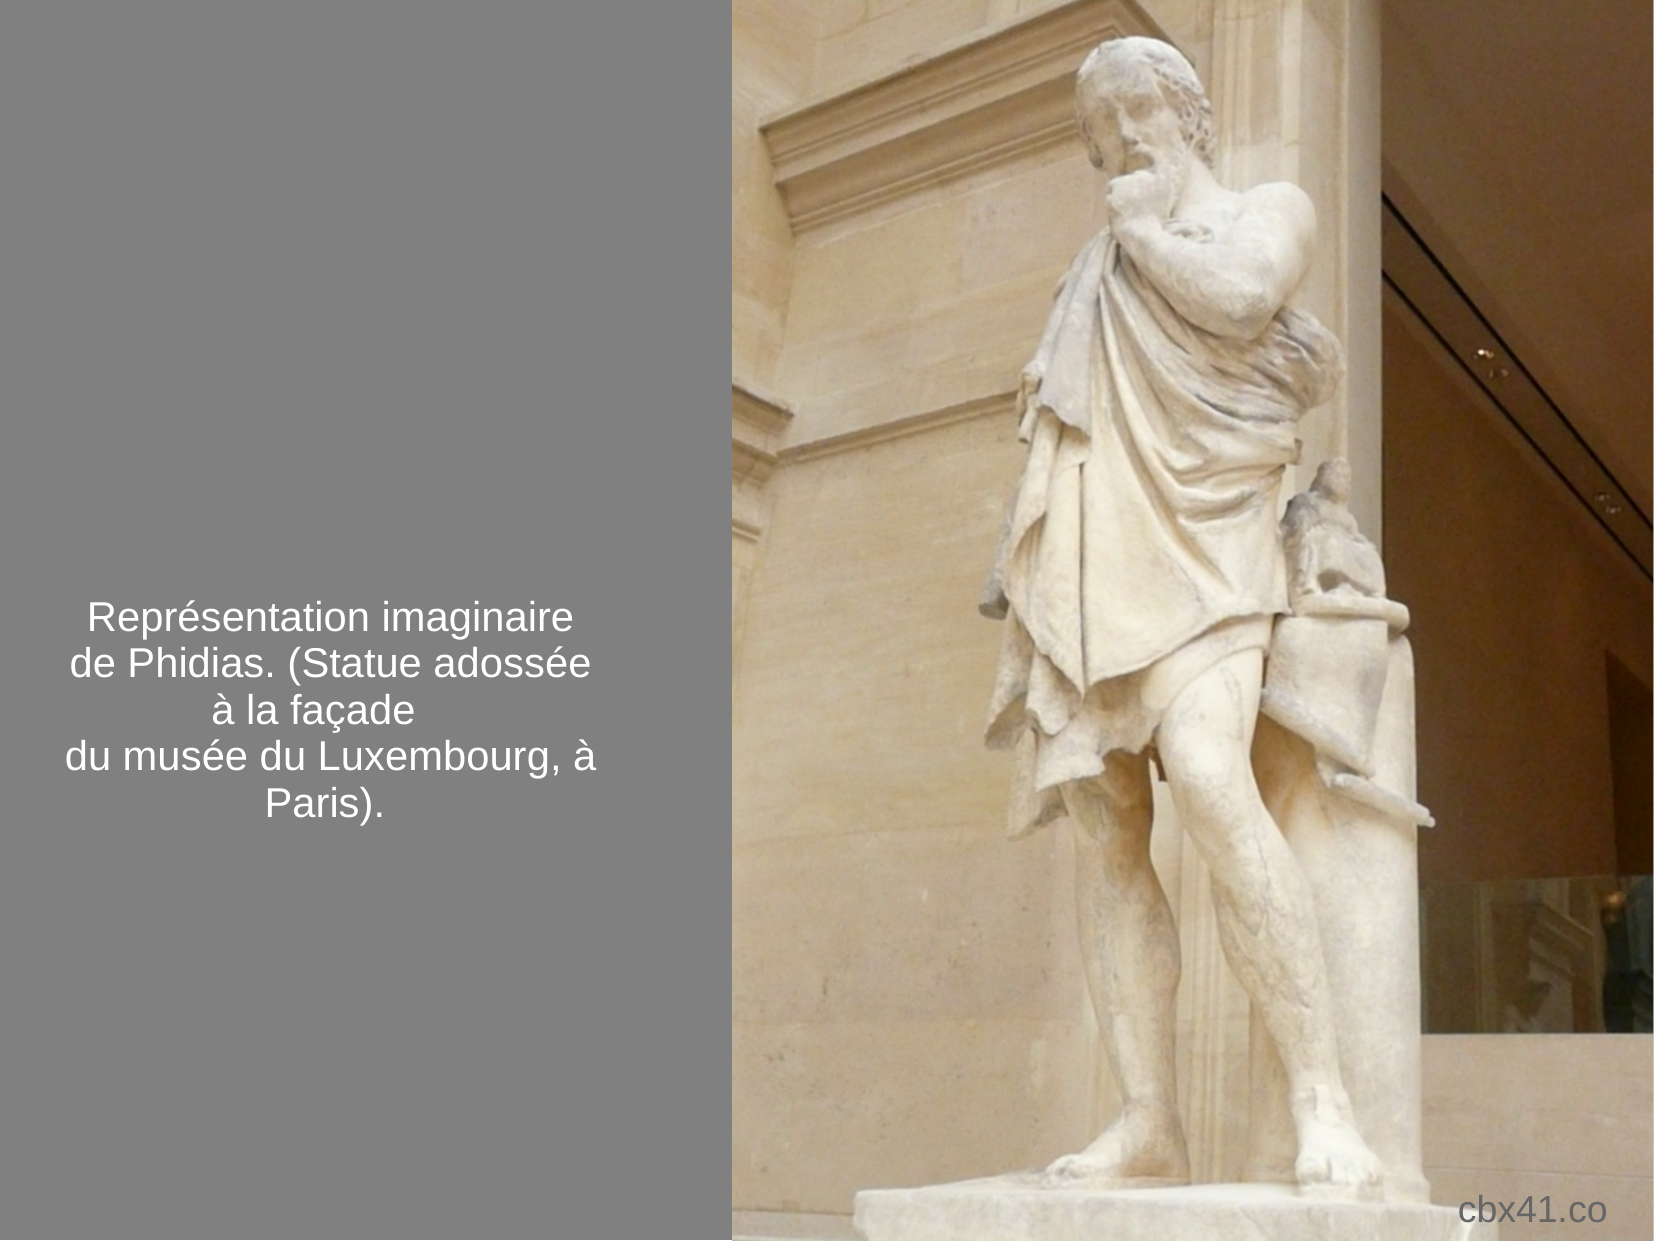

Représentation imaginaire de Phidias. (Statue adossée à la façade 
du musée du Luxembourg, à Paris).
cbx41.com